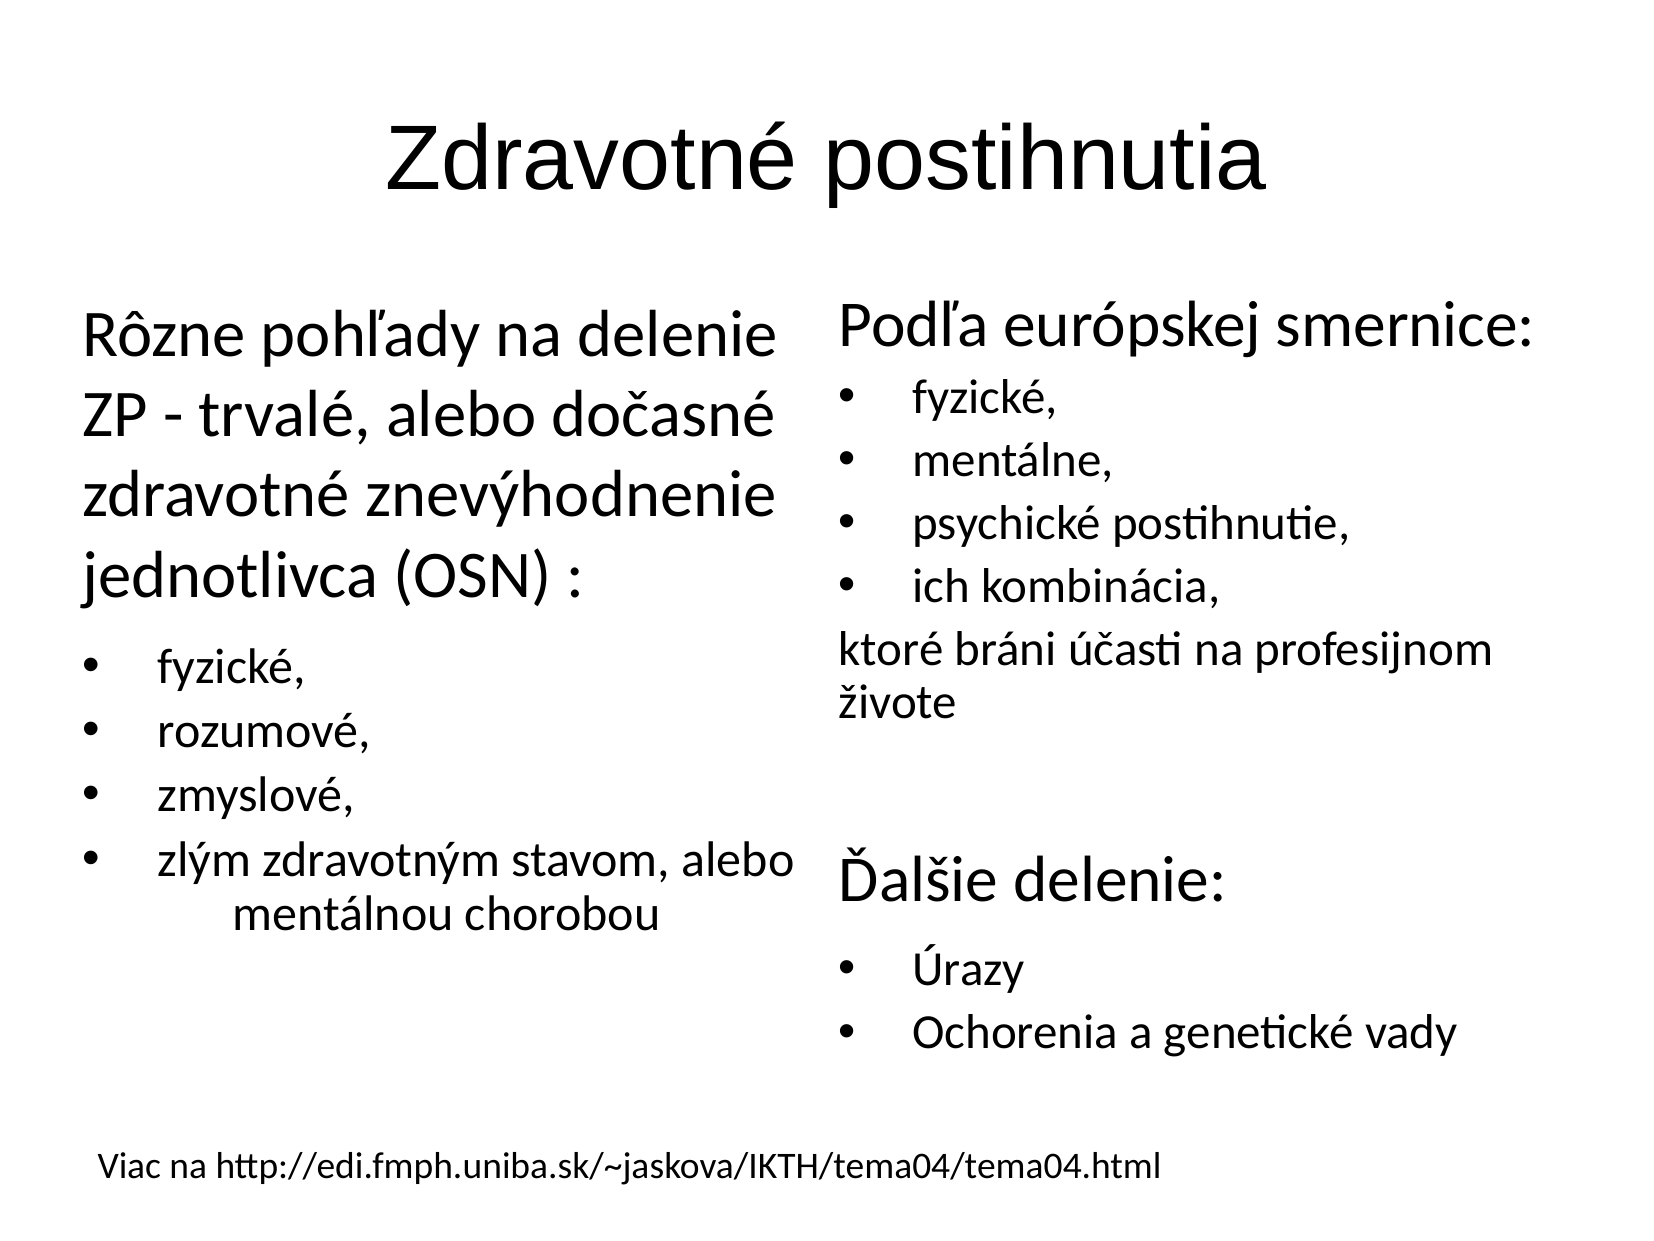

# Zdravotné postihnutia
Rôzne pohľady na delenie ZP - trvalé, alebo dočasné zdravotné znevýhodnenie jednotlivca (OSN) :
fyzické,
rozumové,
zmyslové,
zlým zdravotným stavom, alebo mentálnou chorobou
Podľa európskej smernice:
fyzické,
mentálne,
psychické postihnutie,
ich kombinácia,
ktoré bráni účasti na profesijnom živote
Ďalšie delenie:
Úrazy
Ochorenia a genetické vady
Viac na http://edi.fmph.uniba.sk/~jaskova/IKTH/tema04/tema04.html